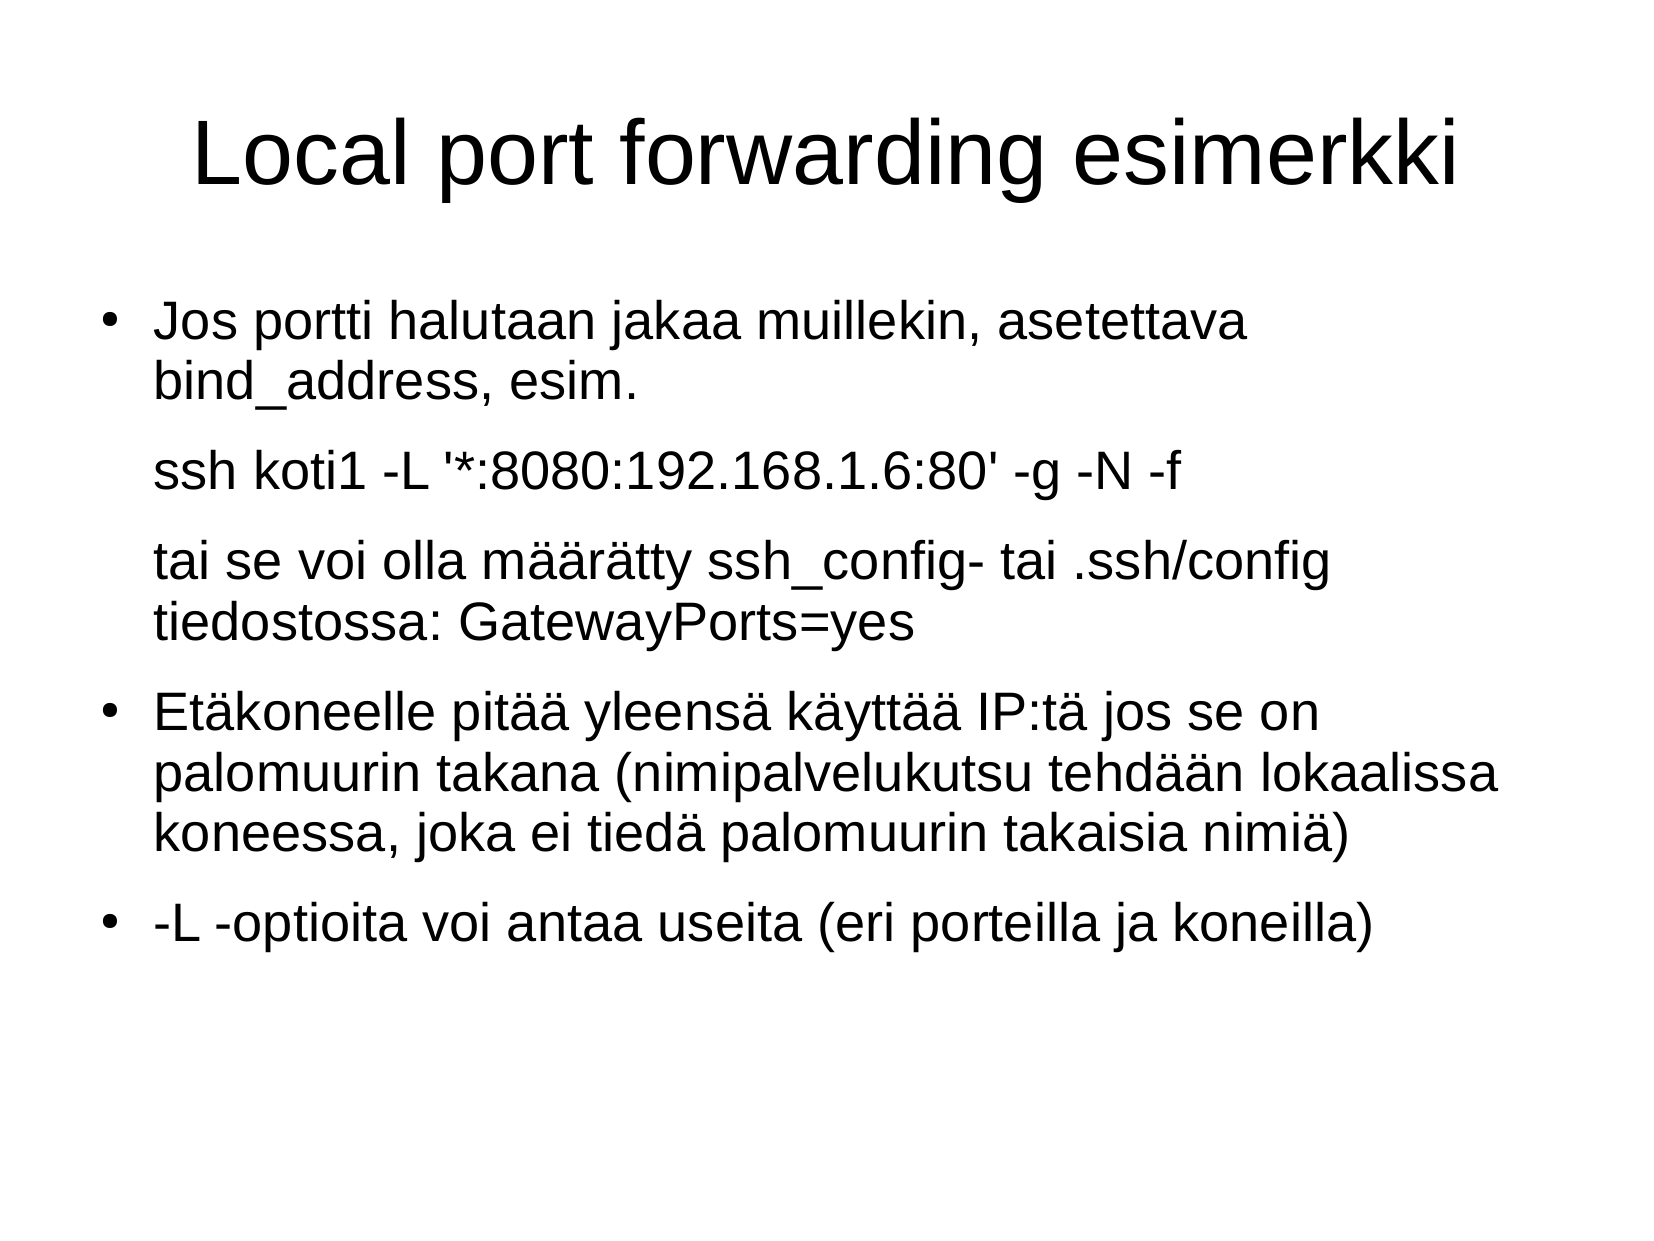

# Local port forwarding esimerkki
Jos portti halutaan jakaa muillekin, asetettava bind_address, esim.
ssh koti1 -L '*:8080:192.168.1.6:80' -g -N -f
tai se voi olla määrätty ssh_config- tai .ssh/config tiedostossa: GatewayPorts=yes
Etäkoneelle pitää yleensä käyttää IP:tä jos se on palomuurin takana (nimipalvelukutsu tehdään lokaalissa koneessa, joka ei tiedä palomuurin takaisia nimiä)
-L -optioita voi antaa useita (eri porteilla ja koneilla)